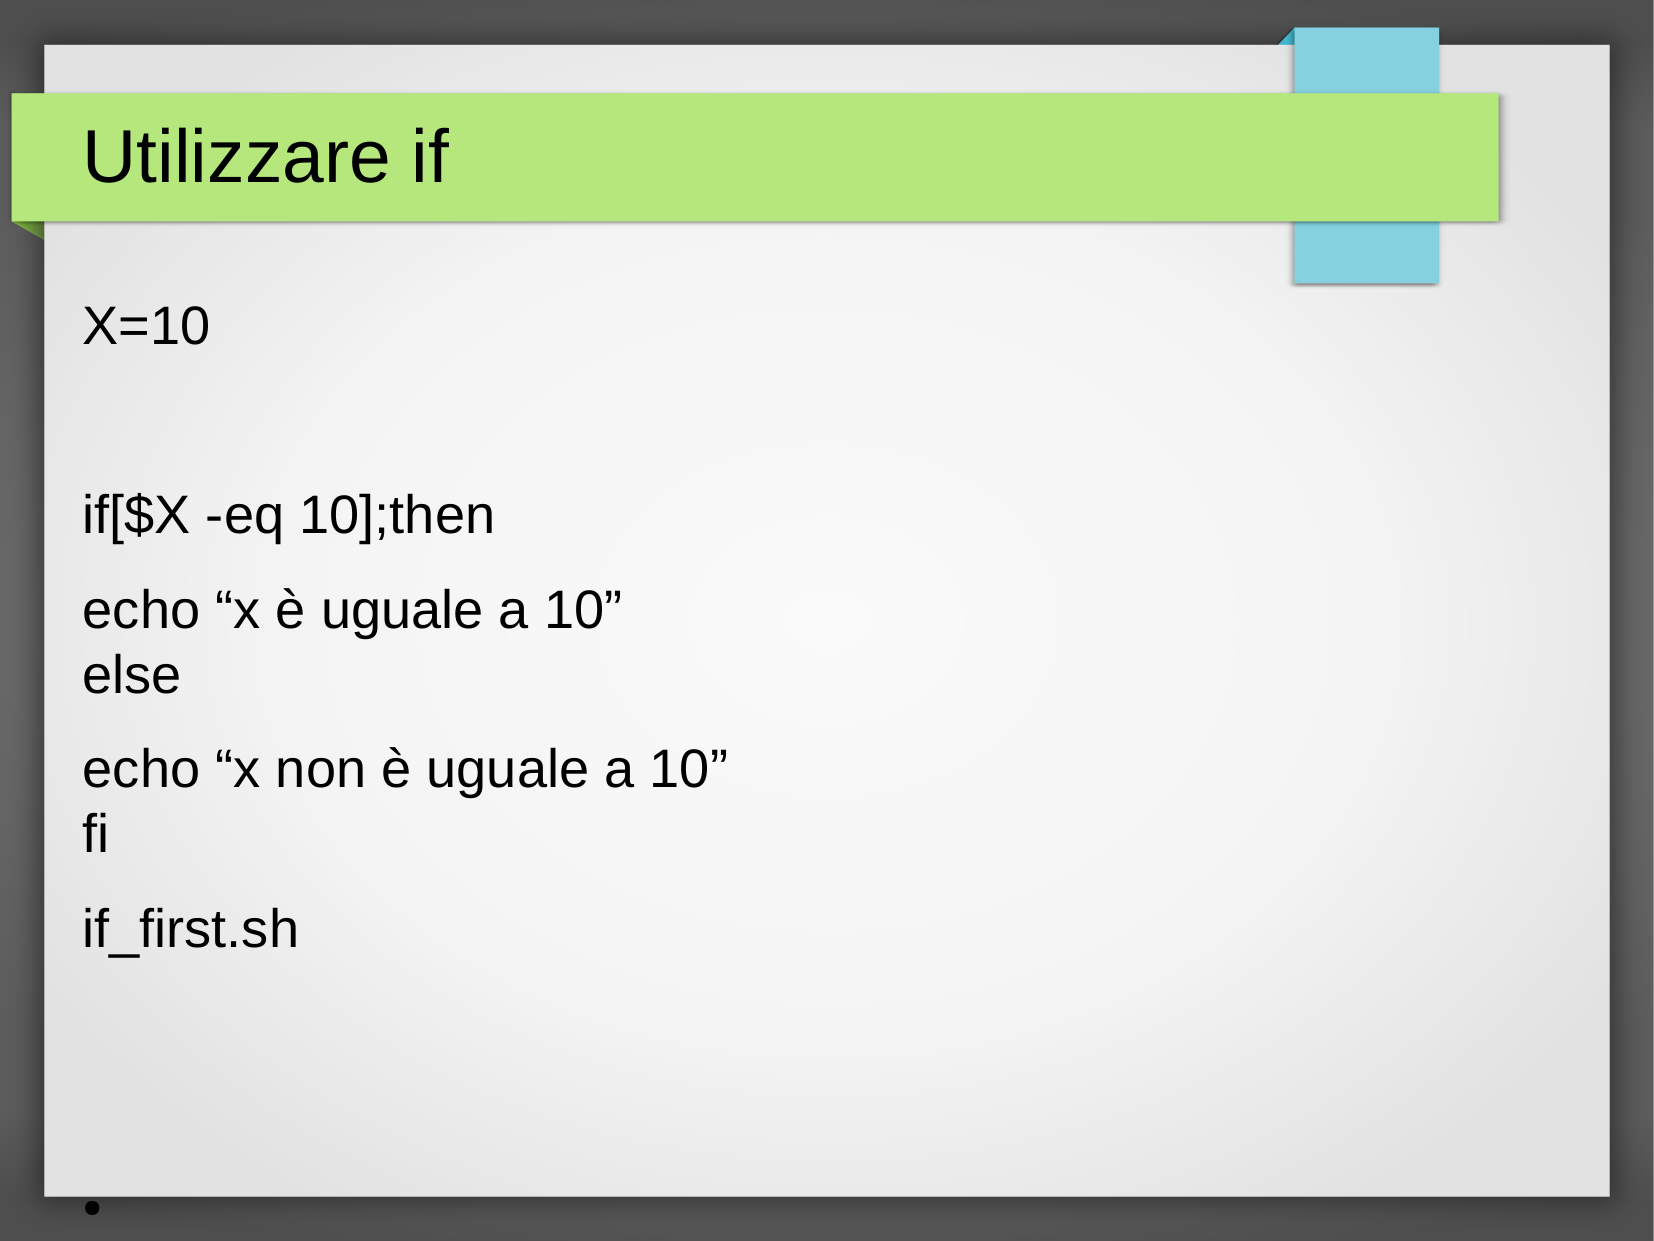

# Utilizzare if
X=10
if[$X -eq 10];then
echo “x è uguale a 10”
else
echo “x non è uguale a 10”
fi
if_first.sh